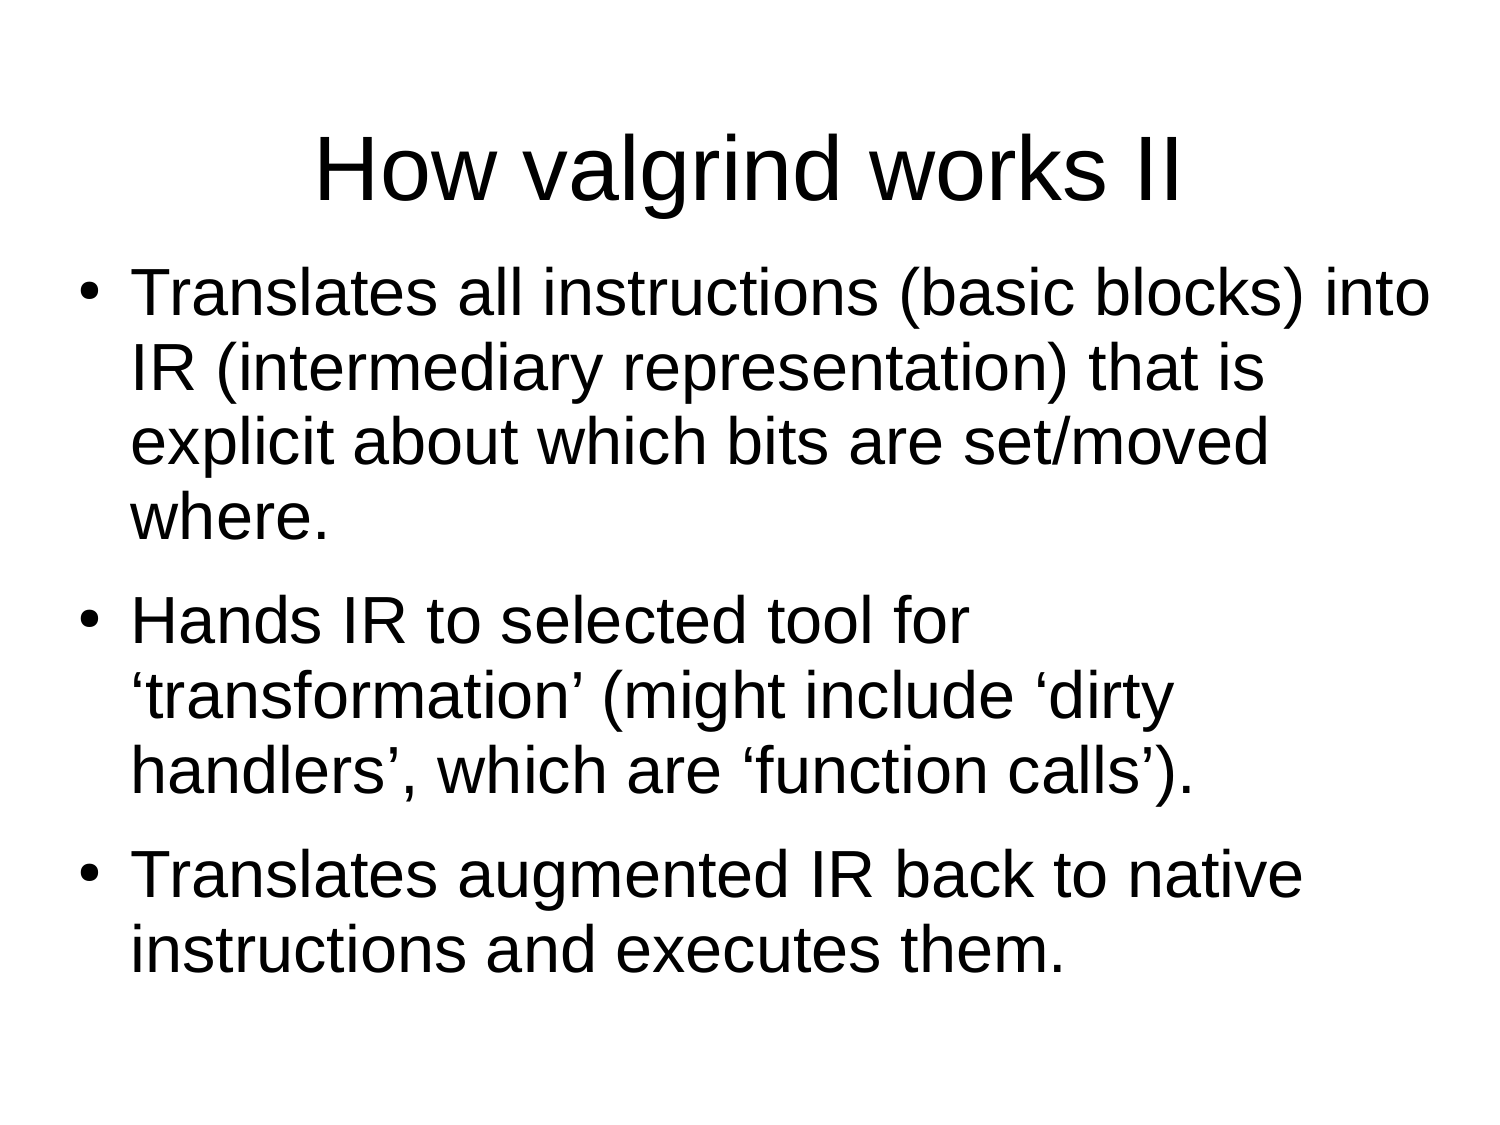

# How valgrind works II
Translates all instructions (basic blocks) into IR (intermediary representation) that is explicit about which bits are set/moved where.
Hands IR to selected tool for ‘transformation’ (might include ‘dirty handlers’, which are ‘function calls’).
Translates augmented IR back to native instructions and executes them.